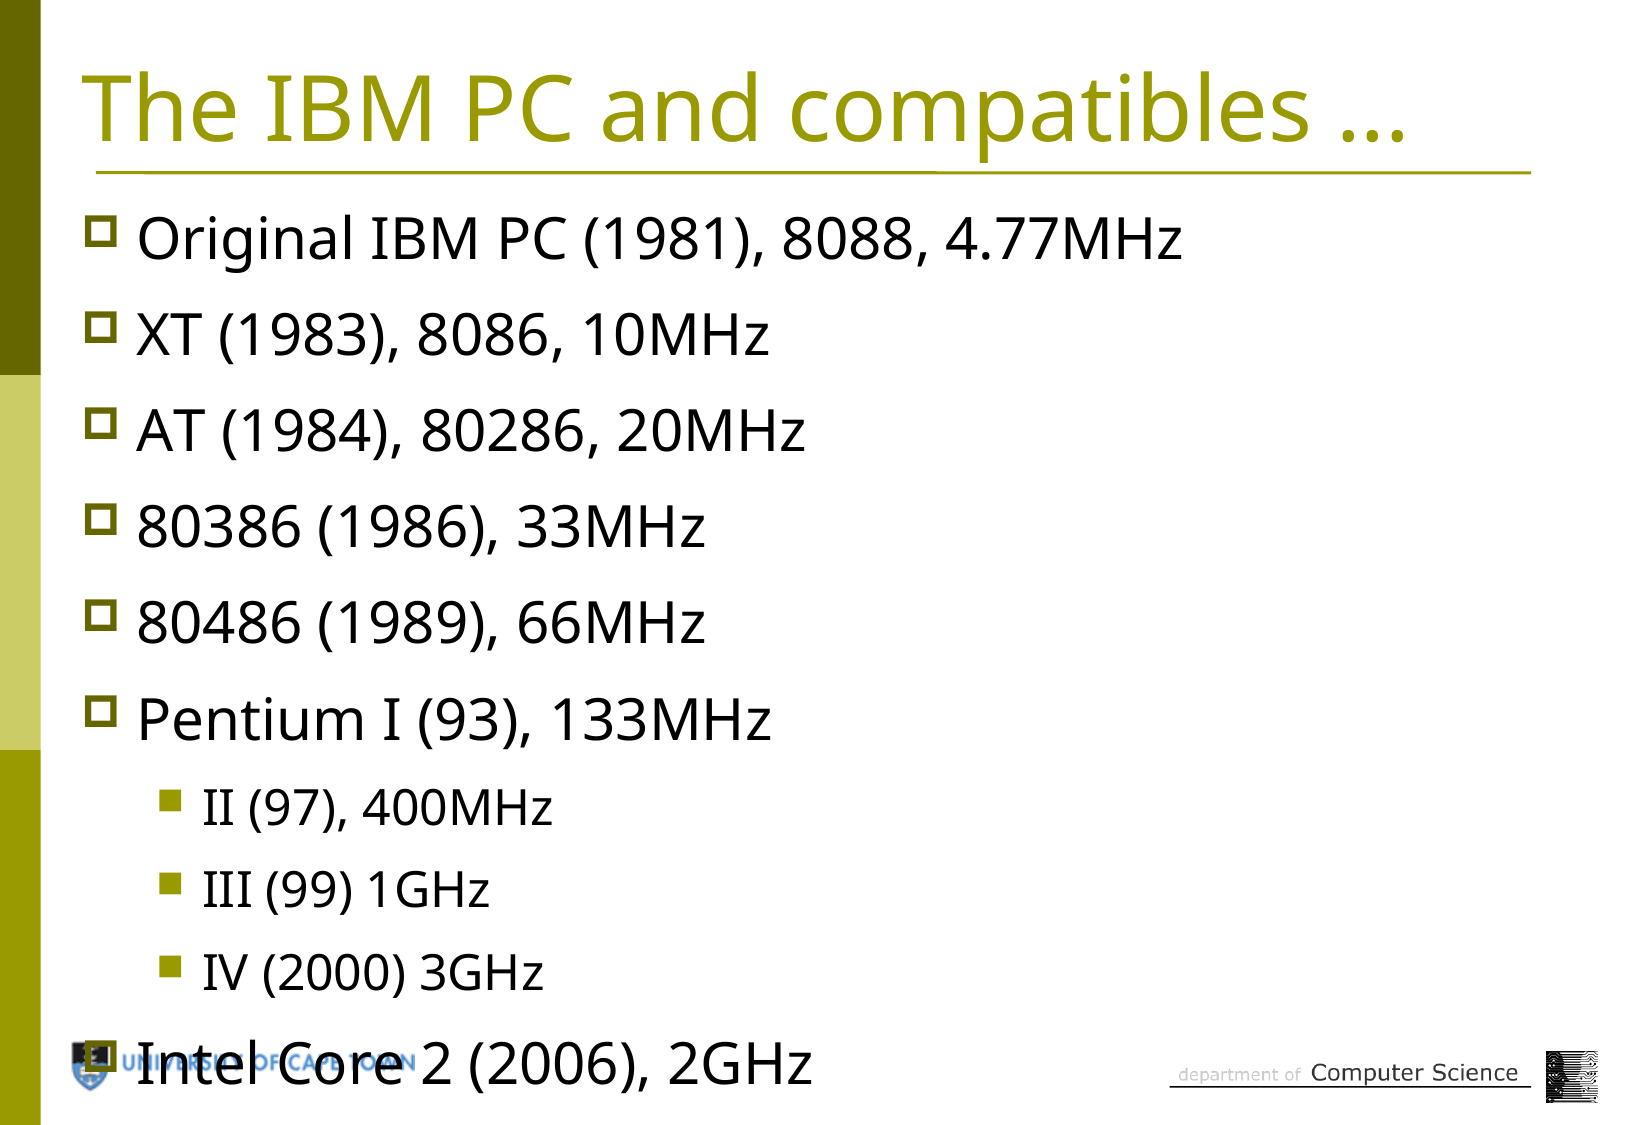

# The IBM PC and compatibles ...
Original IBM PC (1981), 8088, 4.77MHz
XT (1983), 8086, 10MHz
AT (1984), 80286, 20MHz
80386 (1986), 33MHz
80486 (1989), 66MHz
Pentium I (93), 133MHz
II (97), 400MHz
III (99) 1GHz
IV (2000) 3GHz
Intel Core 2 (2006), 2GHz